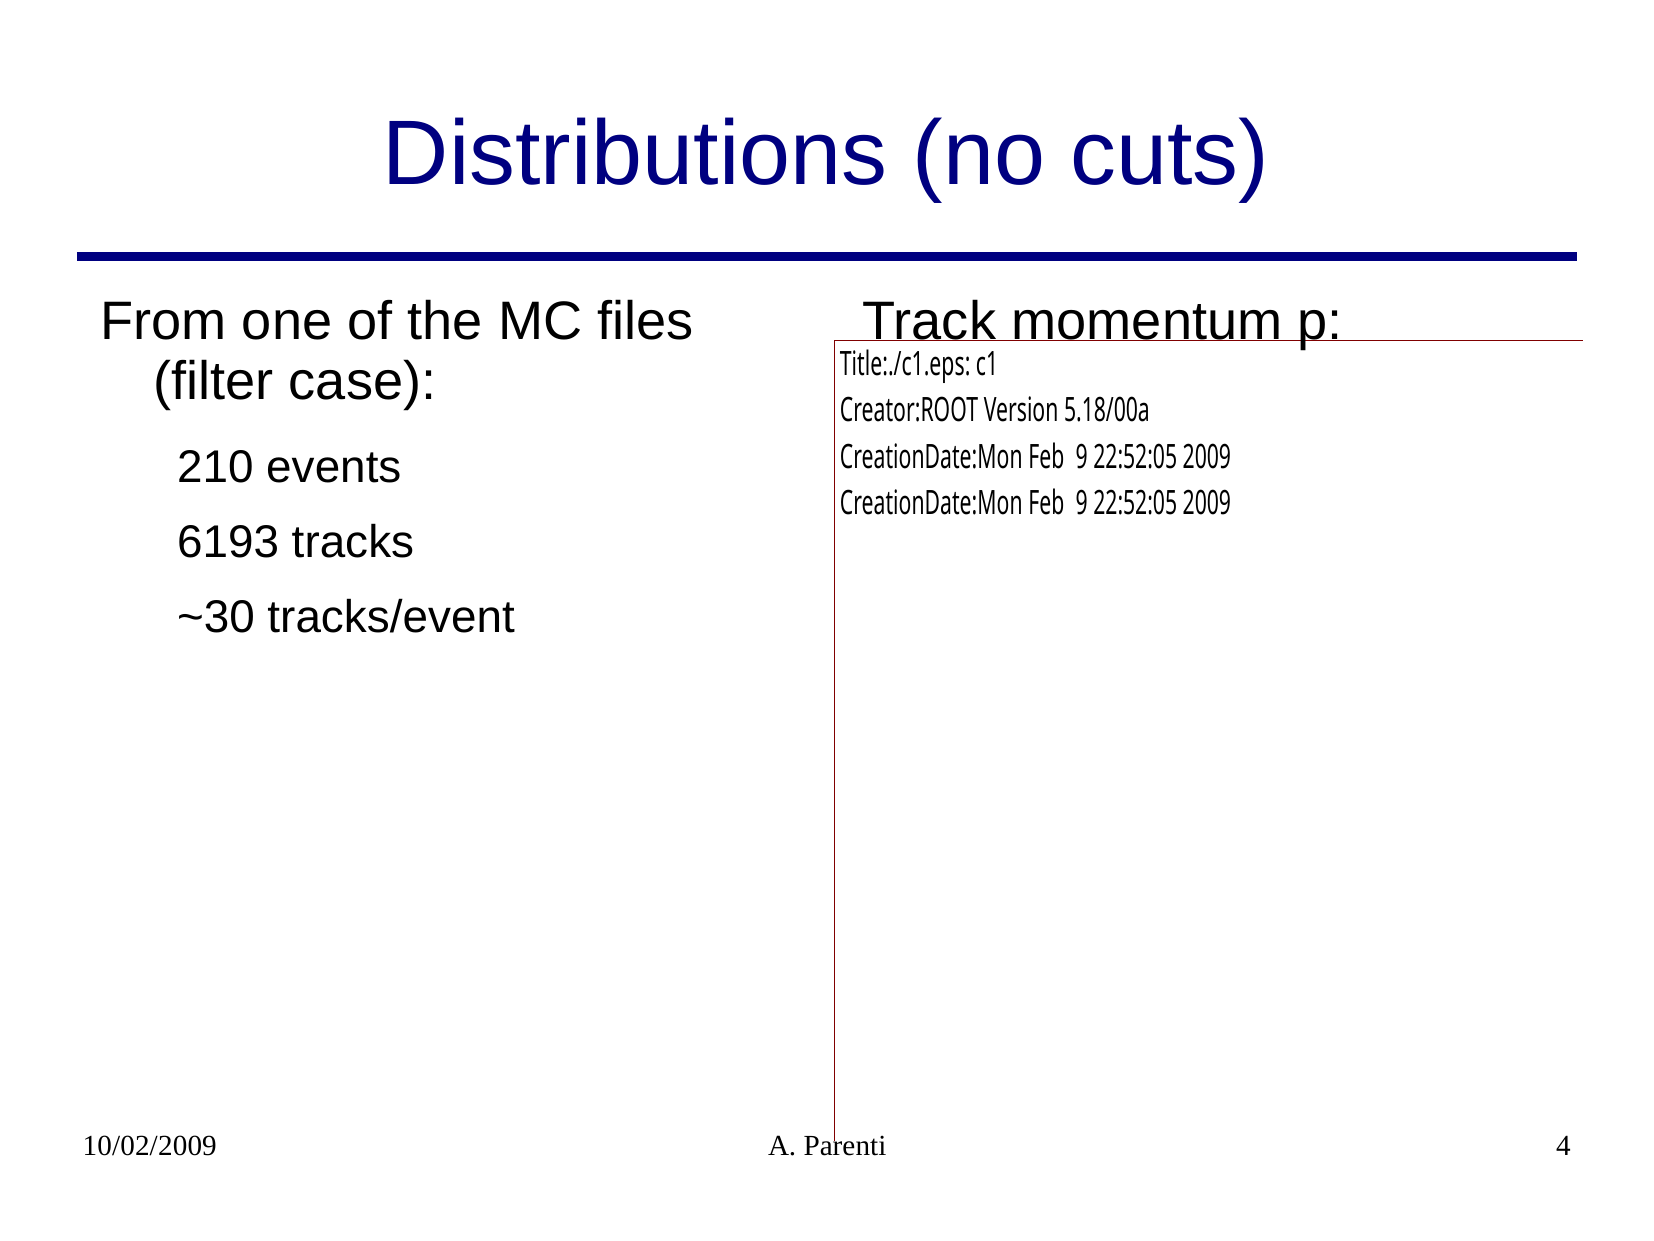

# Distributions (no cuts)
From one of the MC files (filter case):
210 events
6193 tracks
~30 tracks/event
Track momentum p:
4